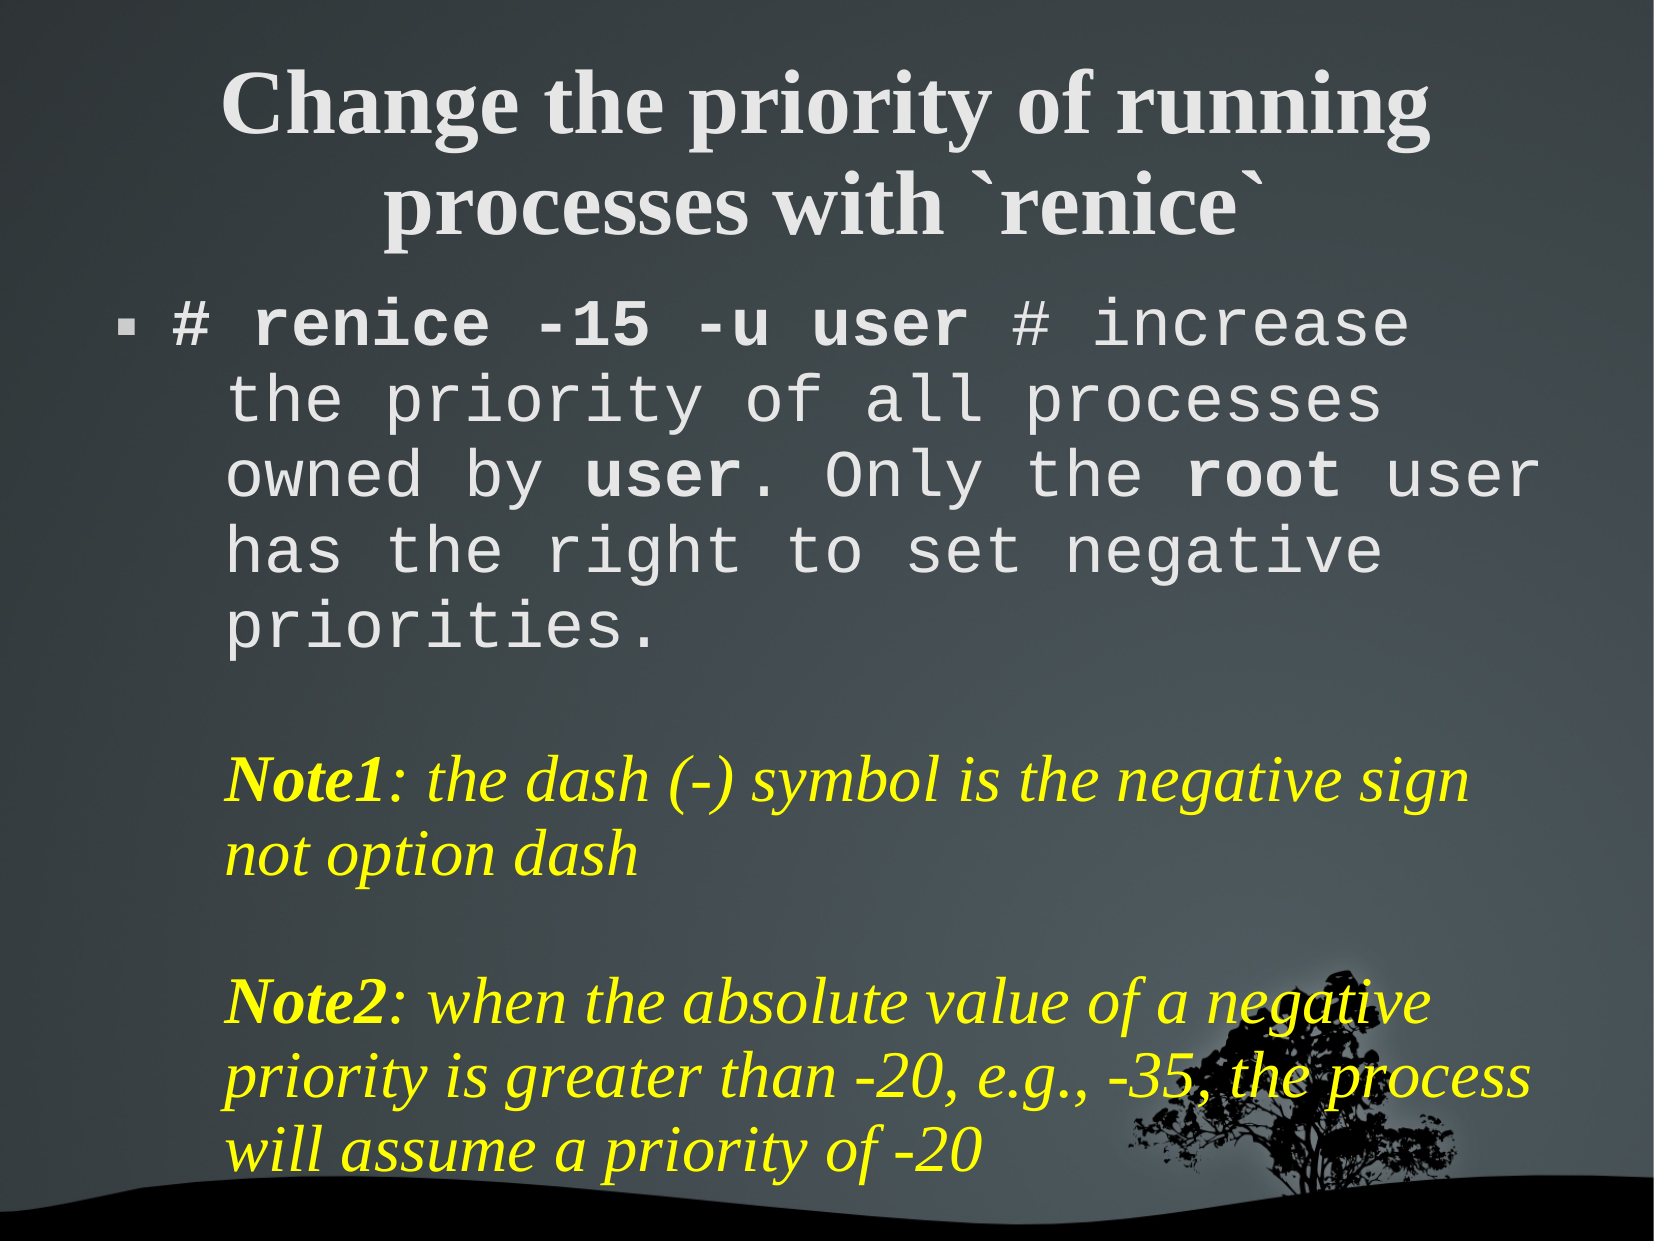

Change the priority of running processes with `renice`
# # renice -15 -u user # increase the priority of all processes owned by user. Only the root user has the right to set negative priorities. Note1: the dash (-) symbol is the negative sign not option dash Note2: when the absolute value of a negative priority is greater than -20, e.g., -35, the process will assume a priority of -20